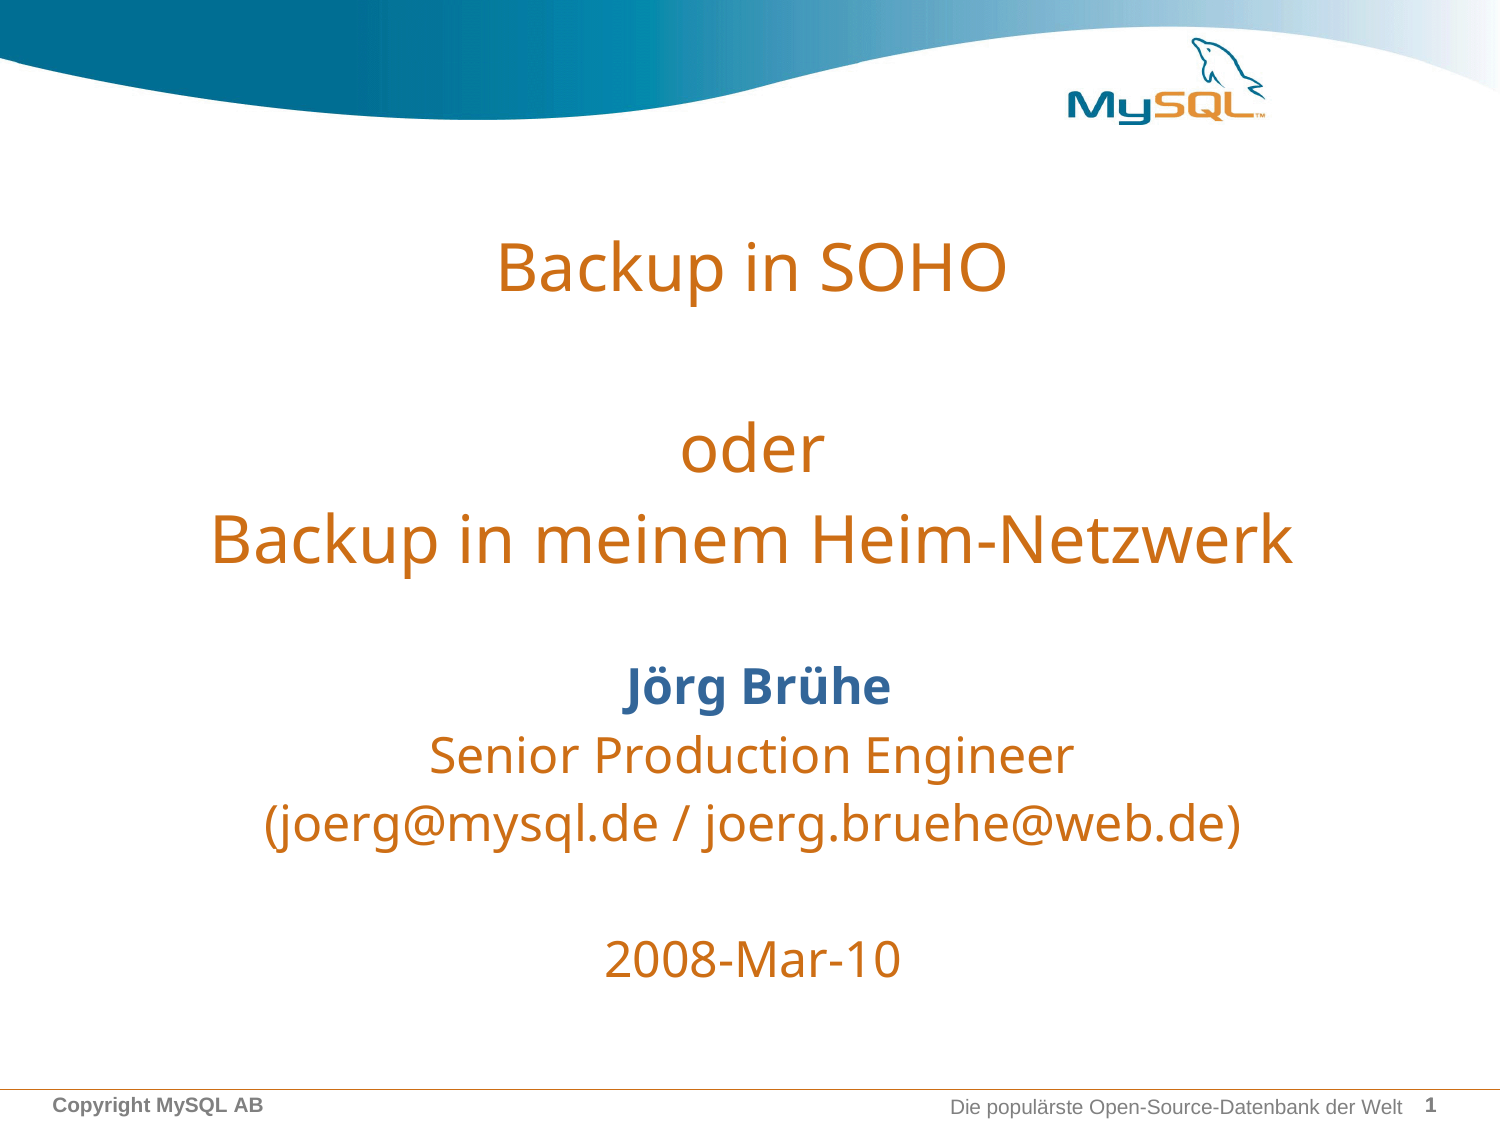

# Backup in SOHO oder Backup in meinem Heim-Netzwerk Jörg Brühe Senior Production Engineer (joerg@mysql.de / joerg.bruehe@web.de) 2008-Mar-10